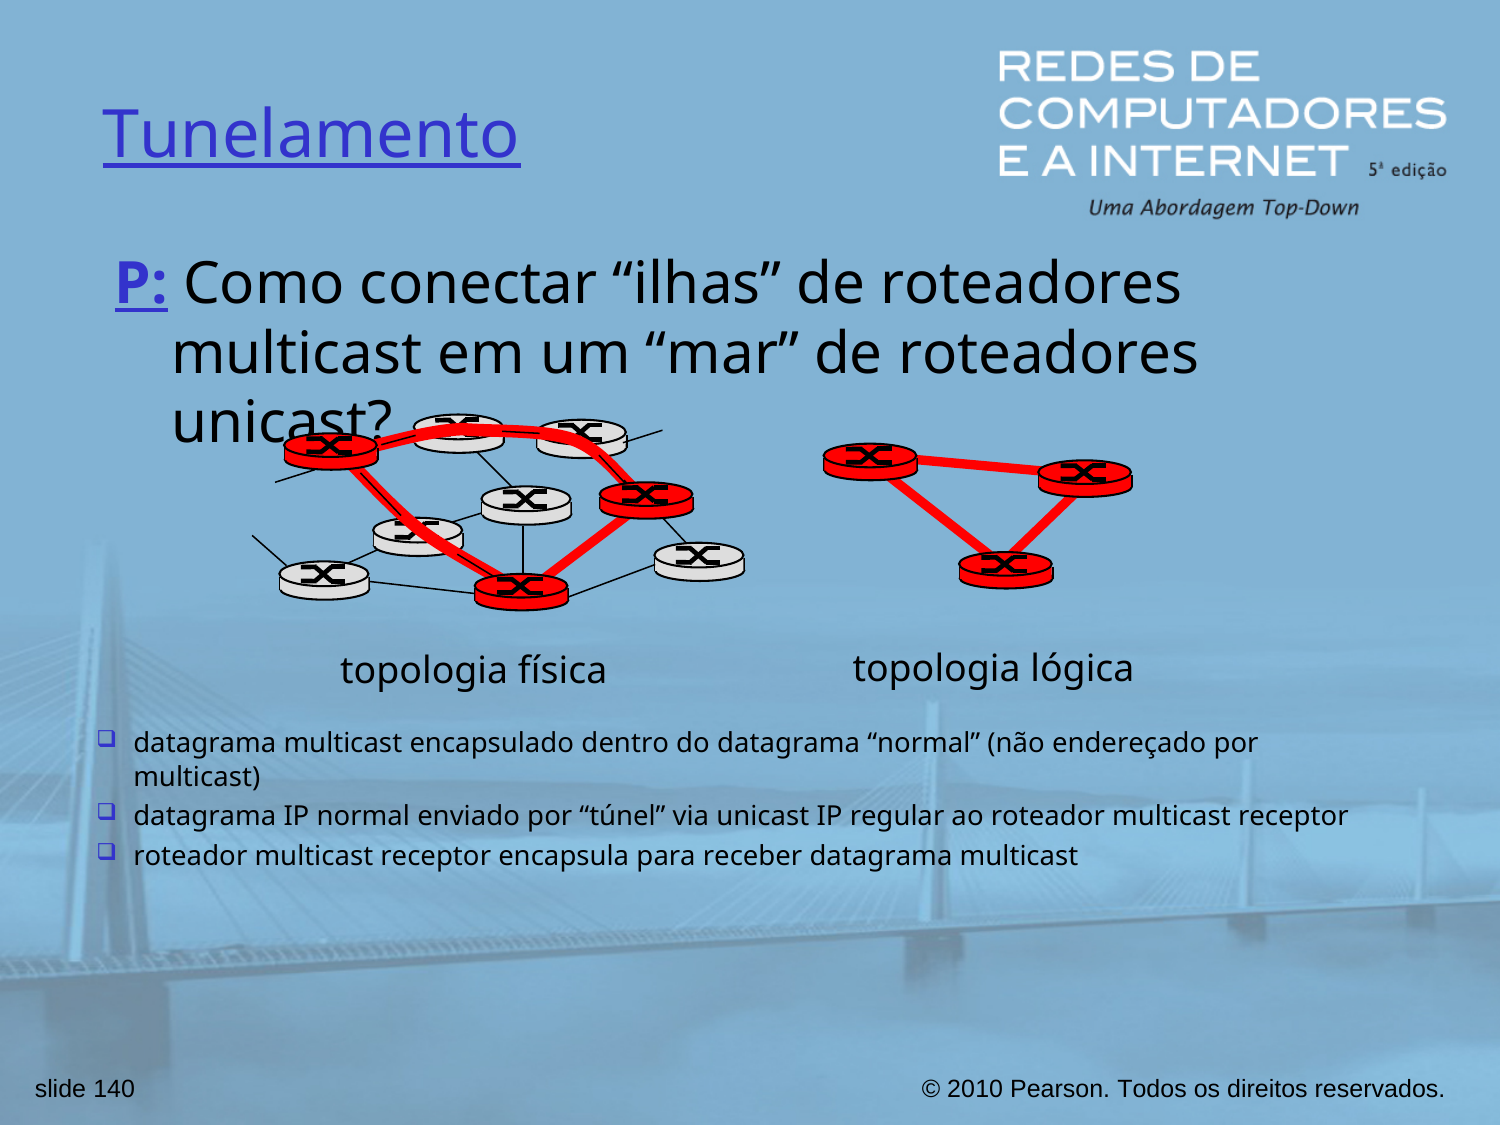

# Tunelamento
P: Como conectar “ilhas” de roteadores multicast em um “mar” de roteadores unicast?
topologia lógica
topologia física
datagrama multicast encapsulado dentro do datagrama “normal” (não endereçado por multicast)
datagrama IP normal enviado por “túnel” via unicast IP regular ao roteador multicast receptor
roteador multicast receptor encapsula para receber datagrama multicast